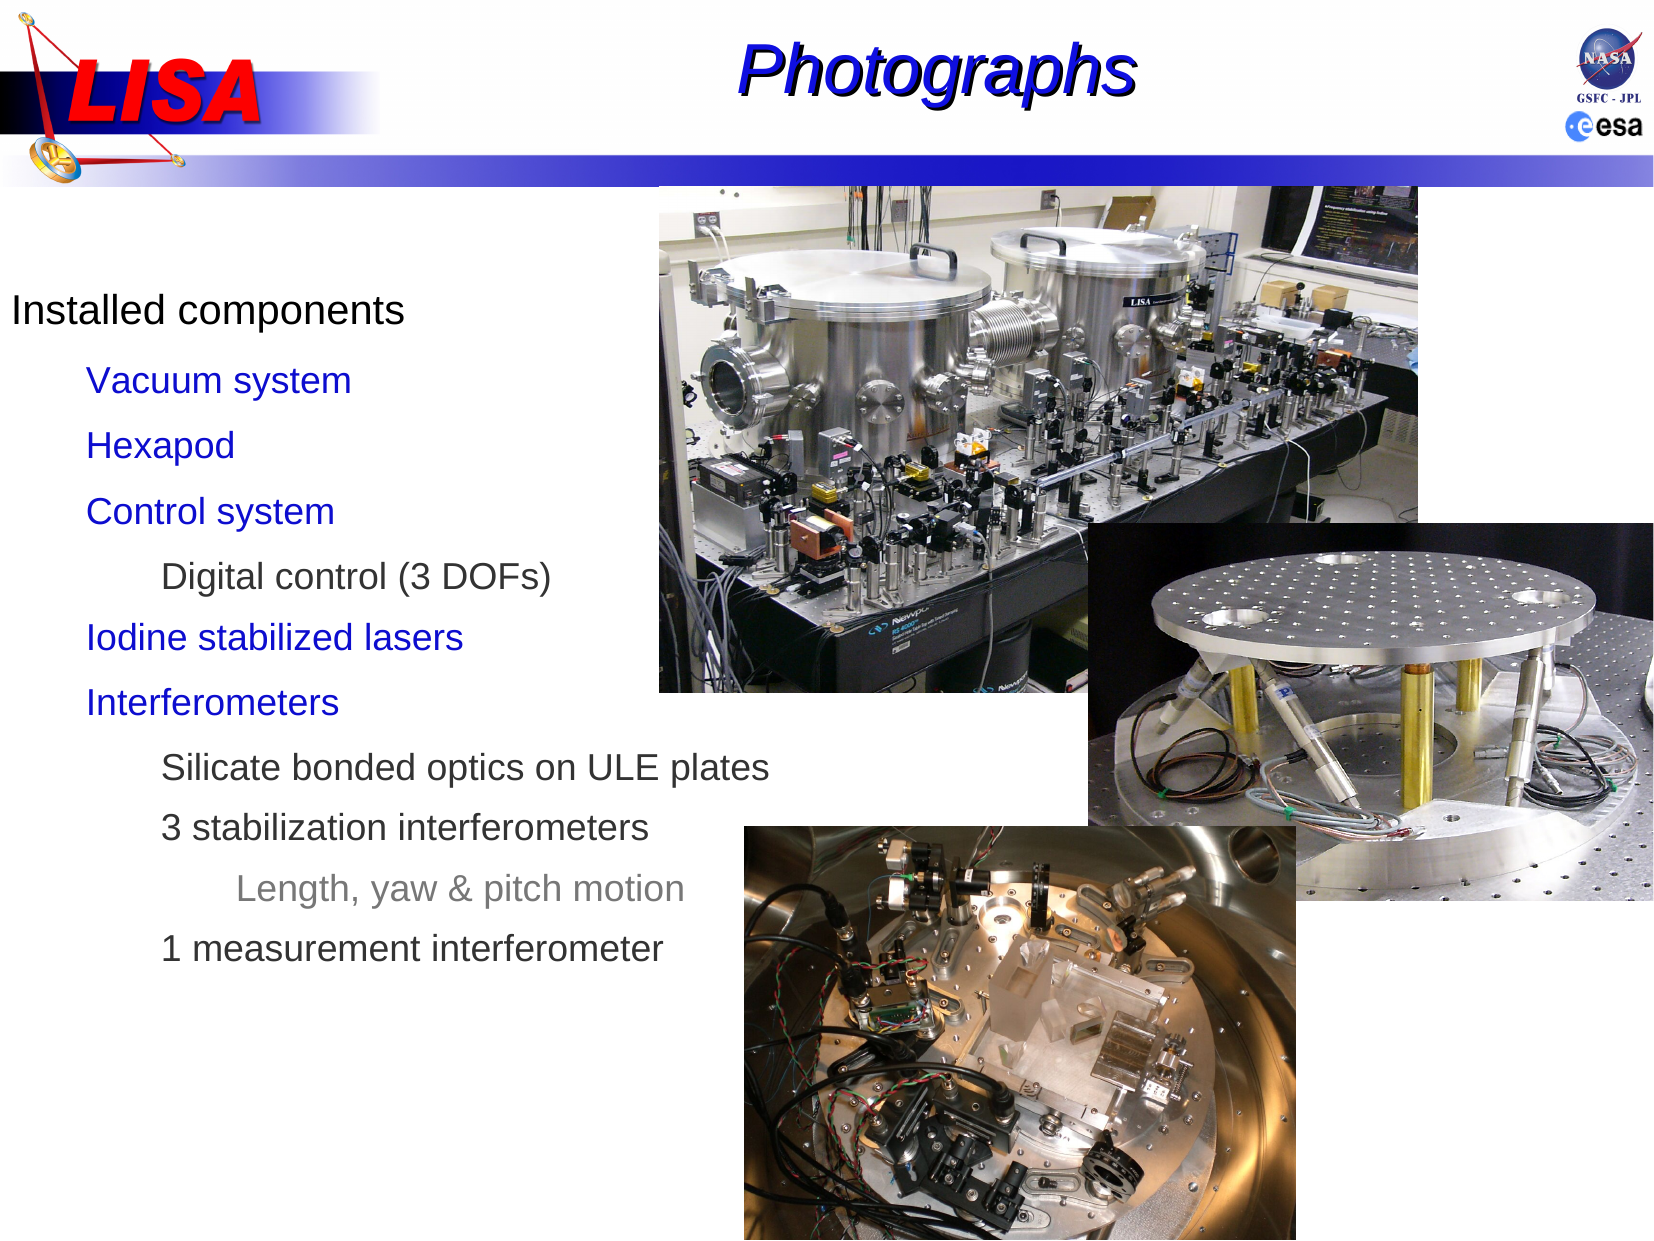

# Photographs
Installed components
Vacuum system
Hexapod
Control system
Digital control (3 DOFs)
Iodine stabilized lasers
Interferometers
Silicate bonded optics on ULE plates
3 stabilization interferometers
Length, yaw & pitch motion
1 measurement interferometer